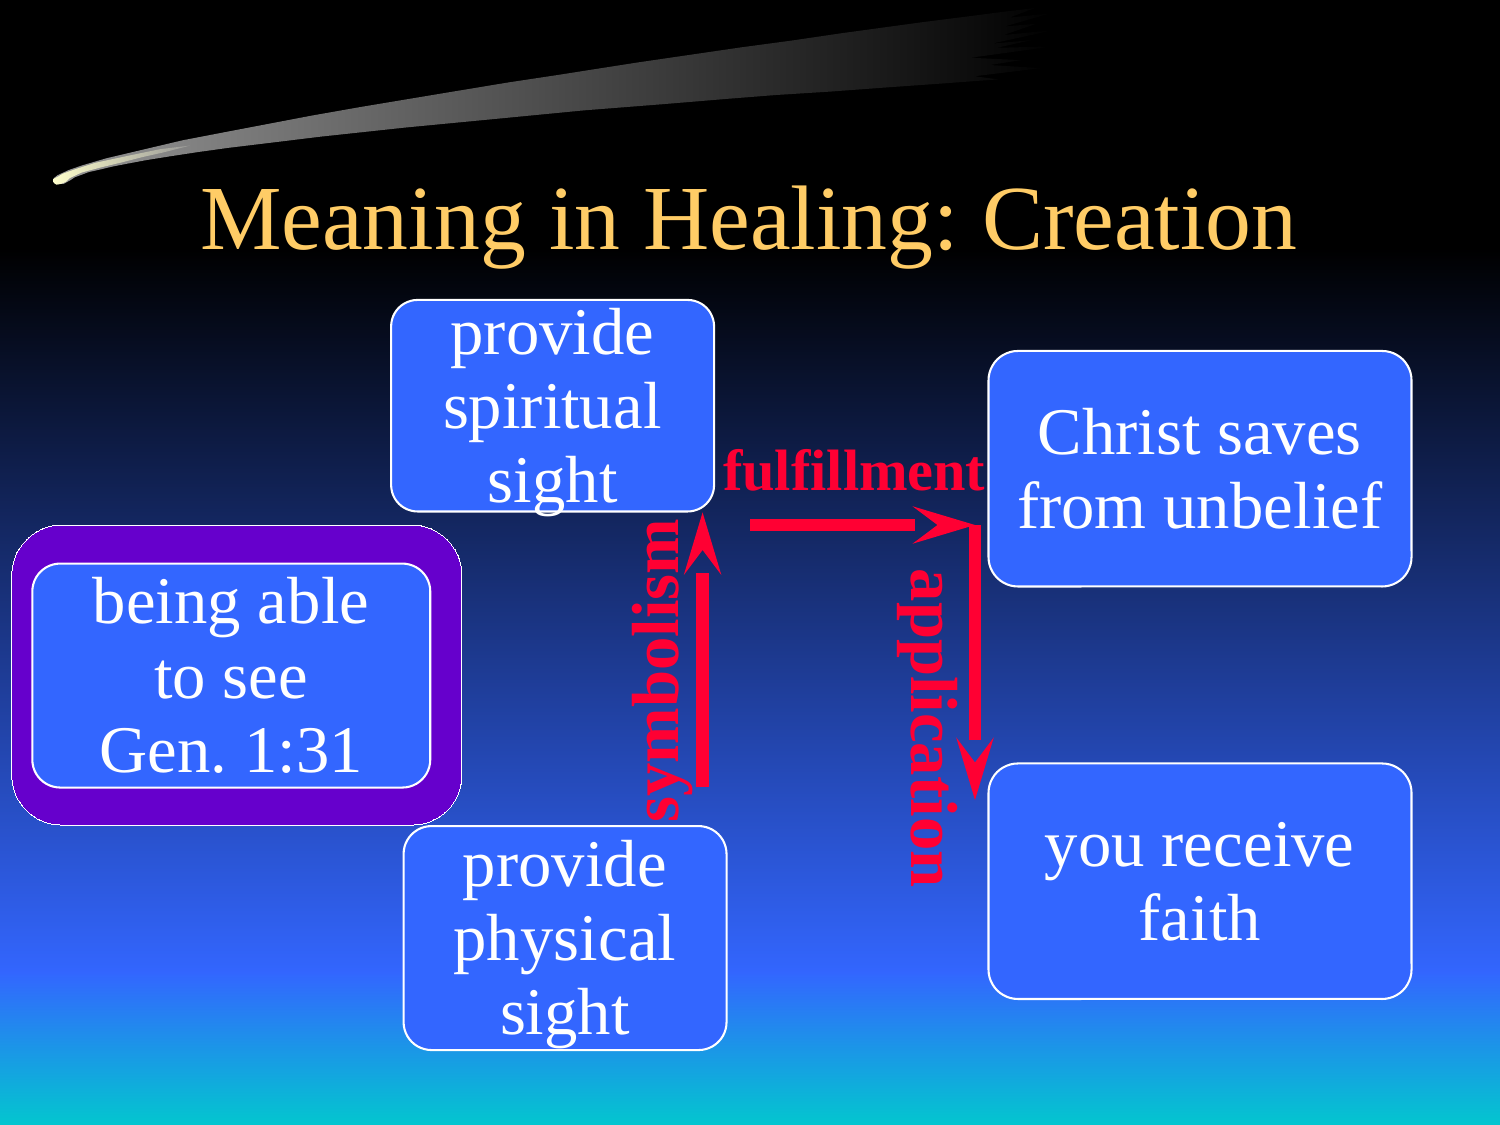

# Meaning in Healing: Creation
provide
spiritual
sight
symbolism
Christ saves
from unbelief
fulfillment
being able
to see
Gen. 1:31
application
you receive
faith
provide
physical
sight